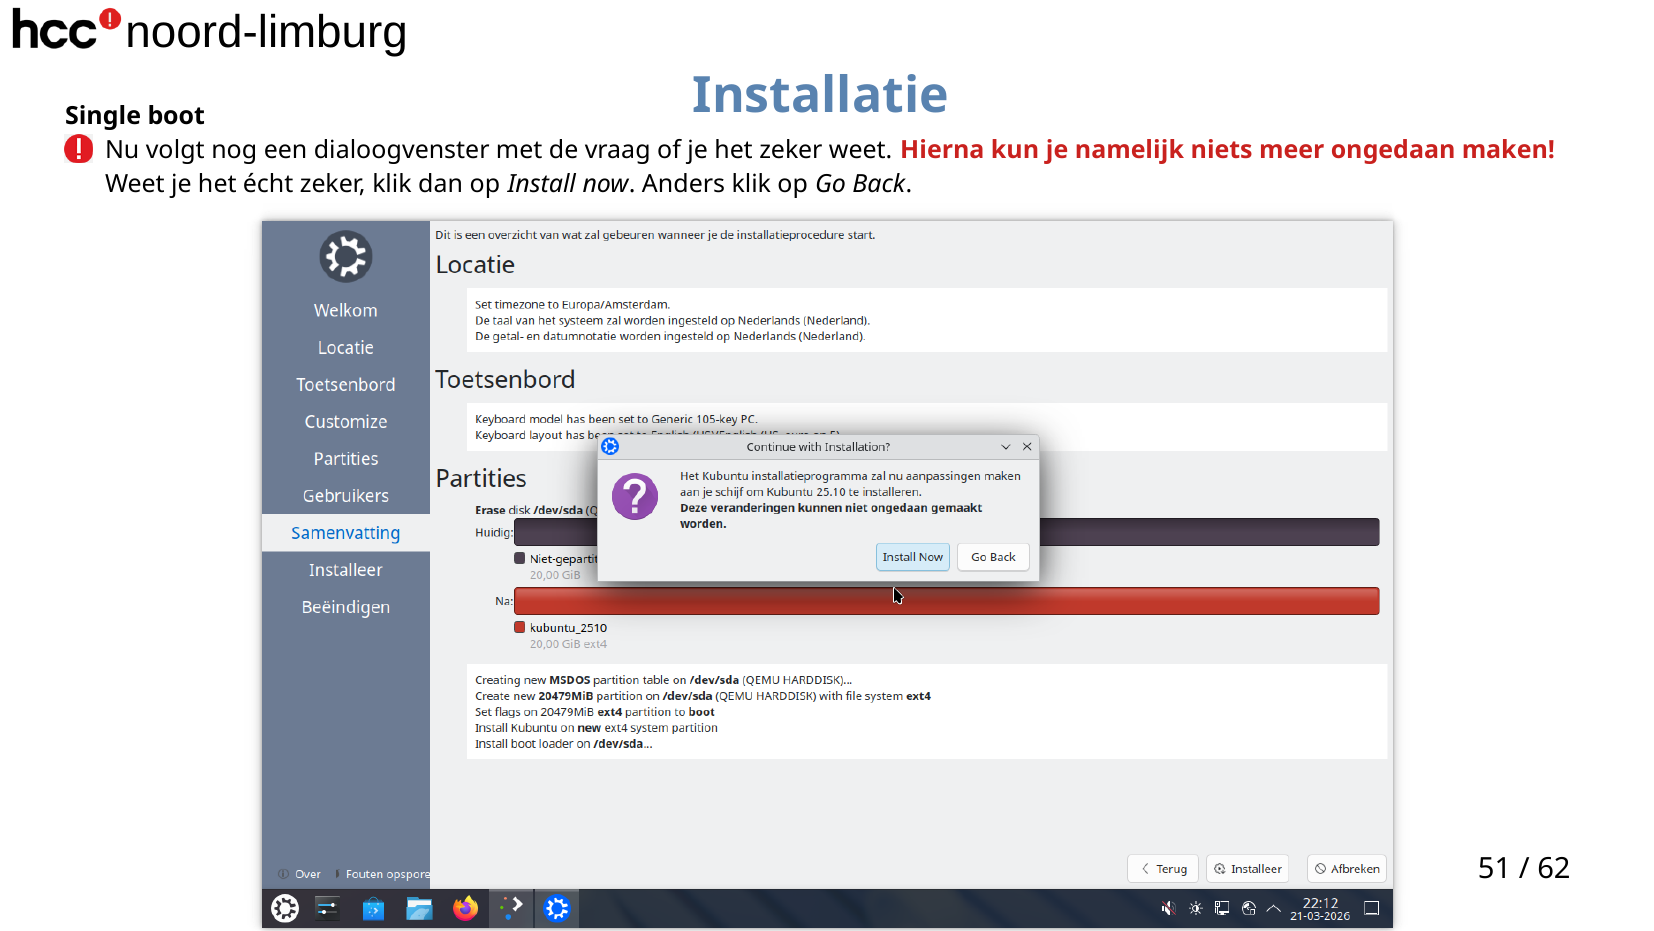

Installatie
# Single boot
 Nu volgt nog een dialoogvenster met de vraag of je het zeker weet. Hierna kun je namelijk niets meer ongedaan maken!
 Weet je het écht zeker, klik dan op Install now. Anders klik op Go Back.
51